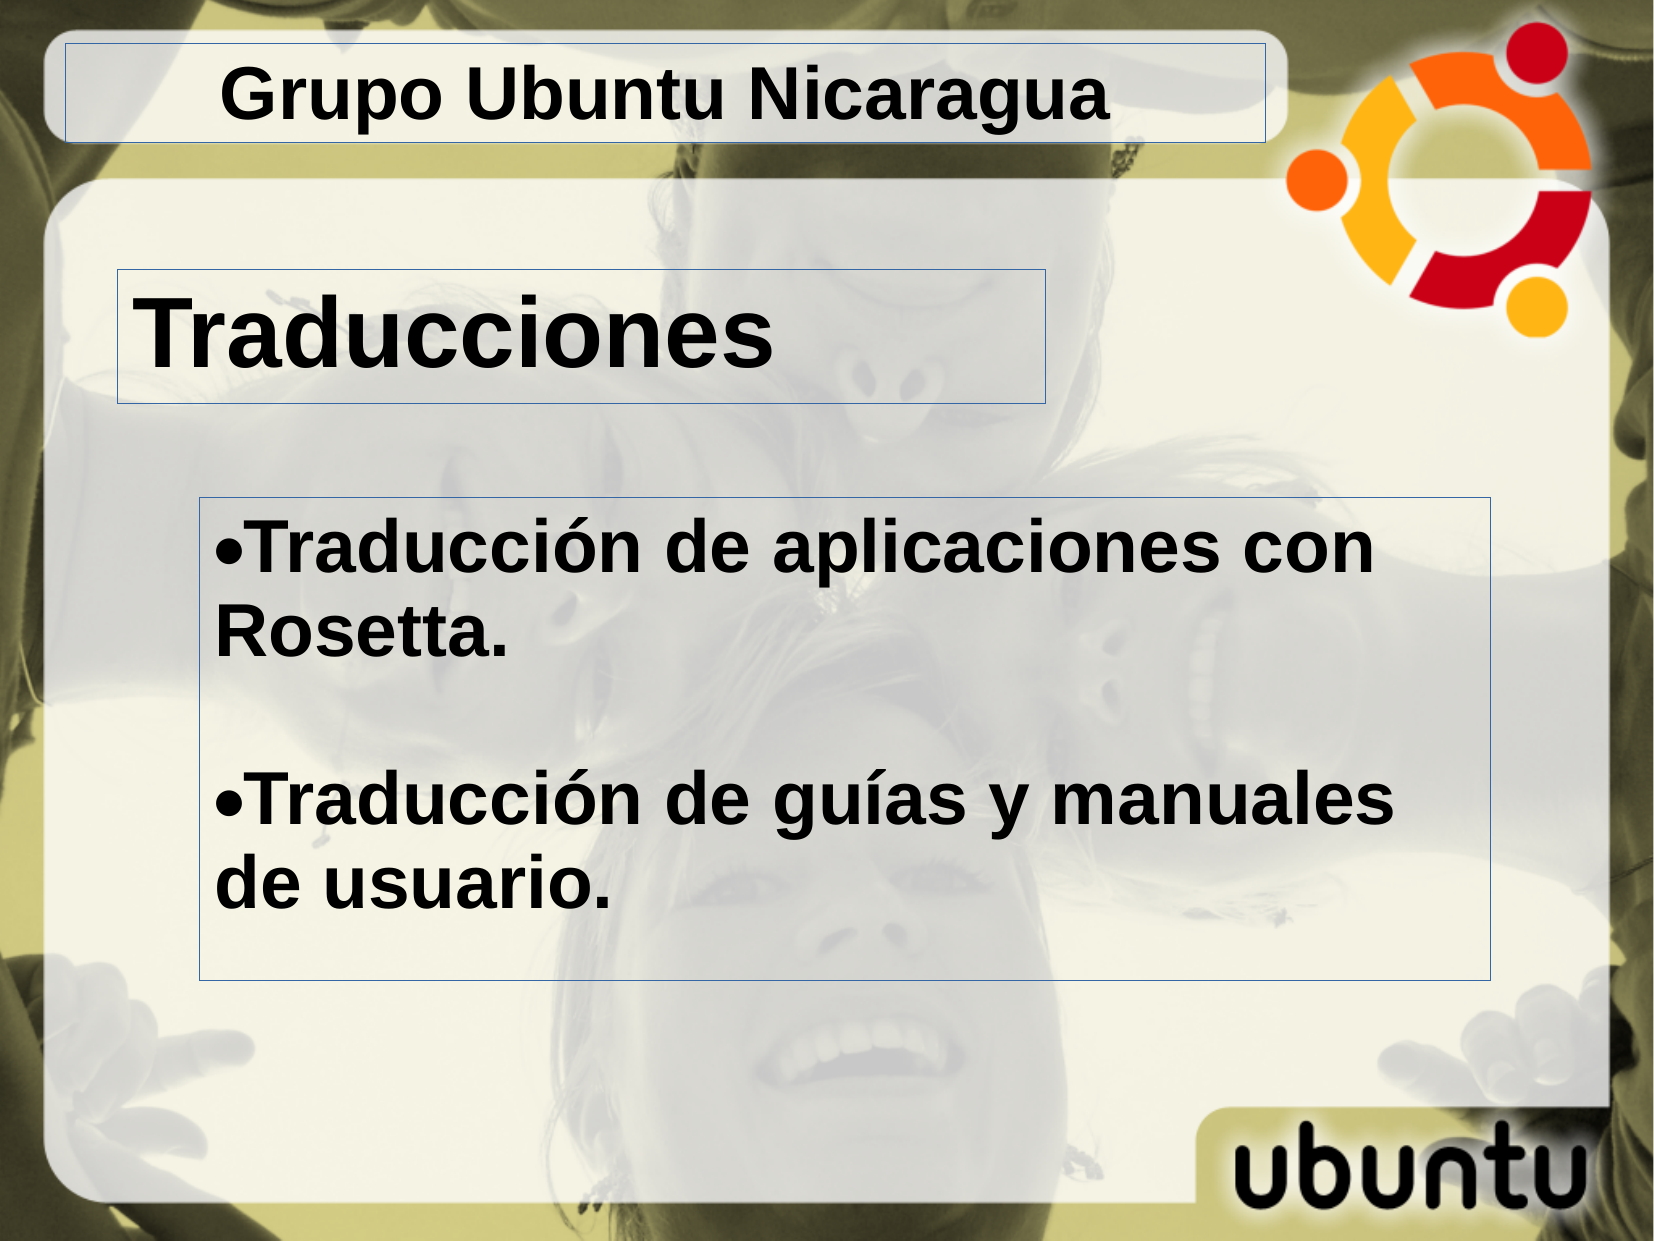

Grupo Ubuntu Nicaragua
Traducciones
Traducción de aplicaciones con Rosetta.
Traducción de guías y manuales de usuario.